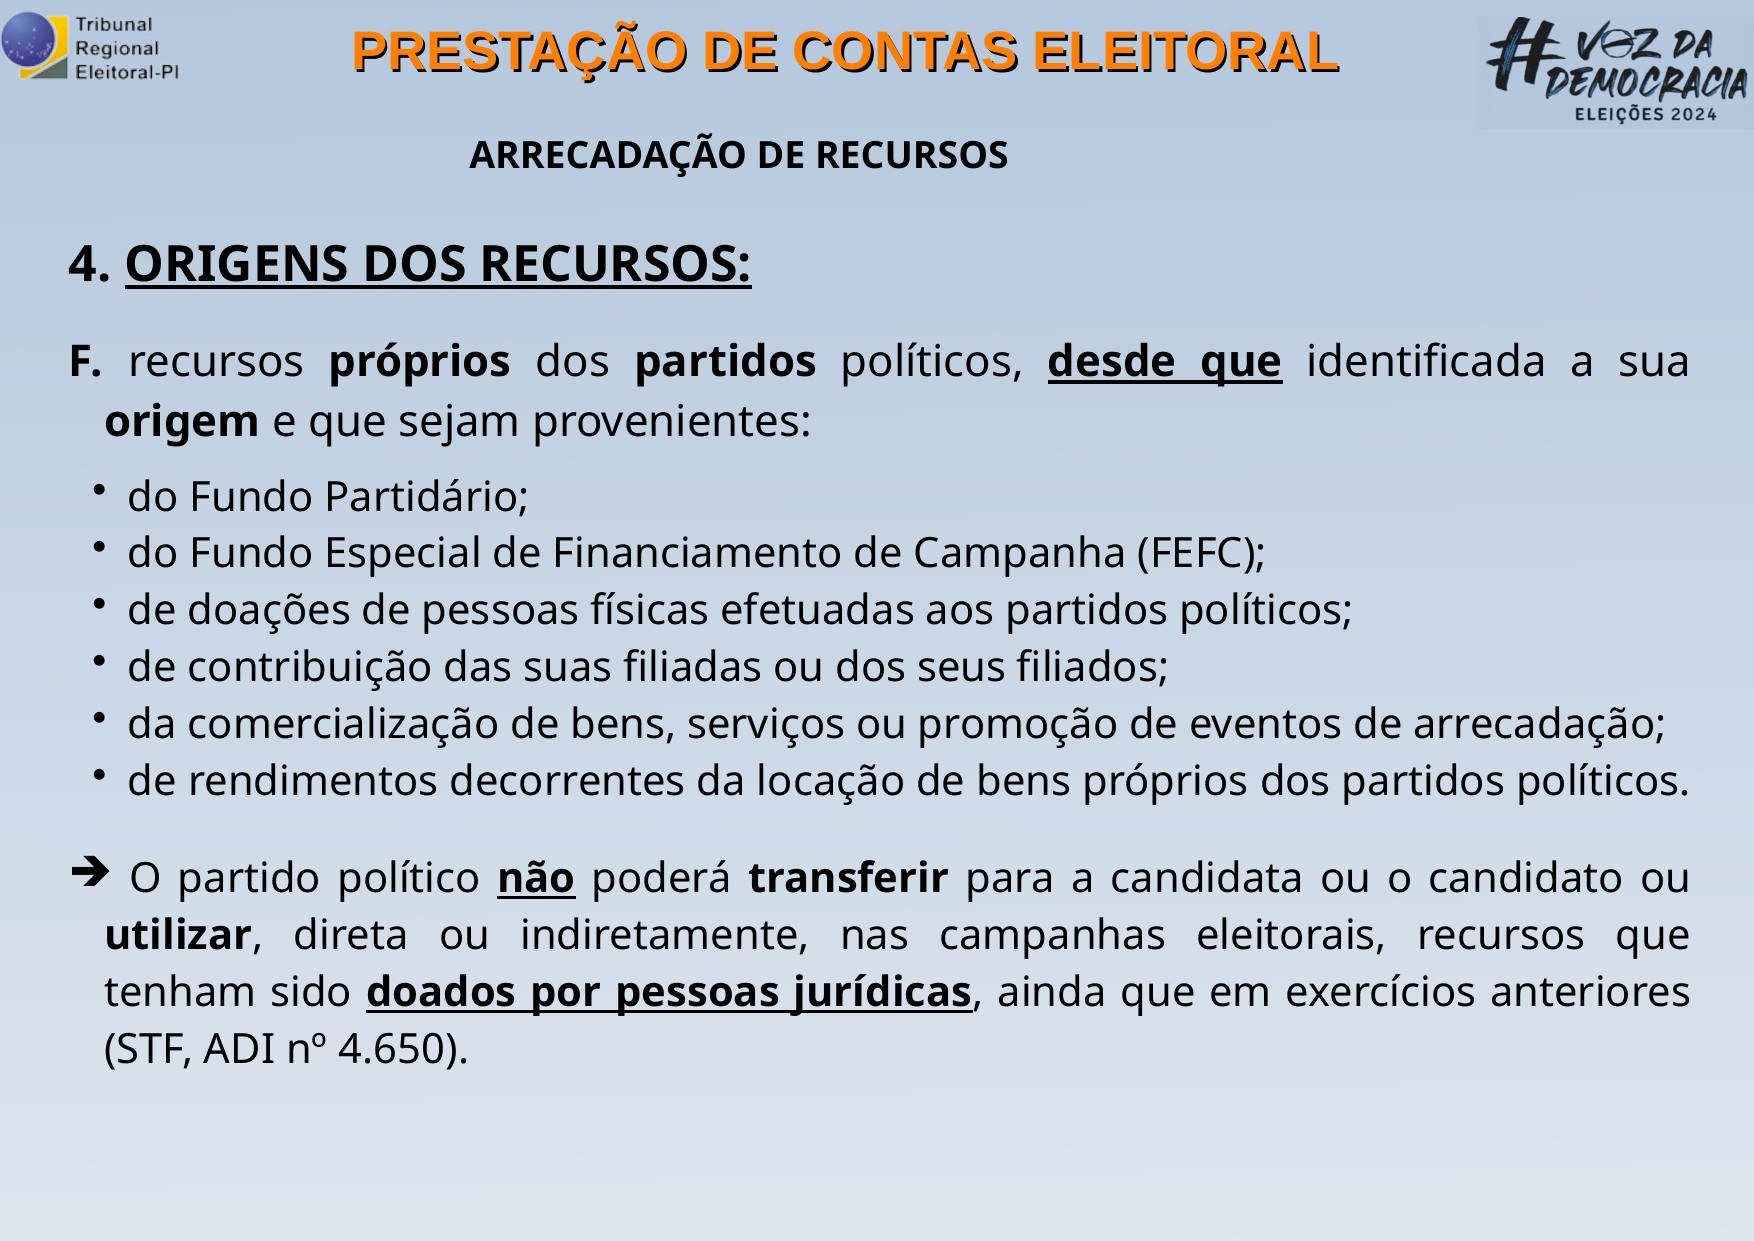

# PRESTAÇÃO DE CONTAS ELEITORAL
ARRECADAÇÃO DE RECURSOS
ORIGENS DOS RECURSOS:
 recursos próprios dos partidos políticos, desde que identificada a sua origem e que sejam provenientes:
do Fundo Partidário;
do Fundo Especial de Financiamento de Campanha (FEFC);
de doações de pessoas físicas efetuadas aos partidos políticos;
de contribuição das suas filiadas ou dos seus filiados;
da comercialização de bens, serviços ou promoção de eventos de arrecadação;
de rendimentos decorrentes da locação de bens próprios dos partidos políticos.
 O partido político não poderá transferir para a candidata ou o candidato ou utilizar, direta ou indiretamente, nas campanhas eleitorais, recursos que tenham sido doados por pessoas jurídicas, ainda que em exercícios anteriores (STF, ADI nº 4.650).